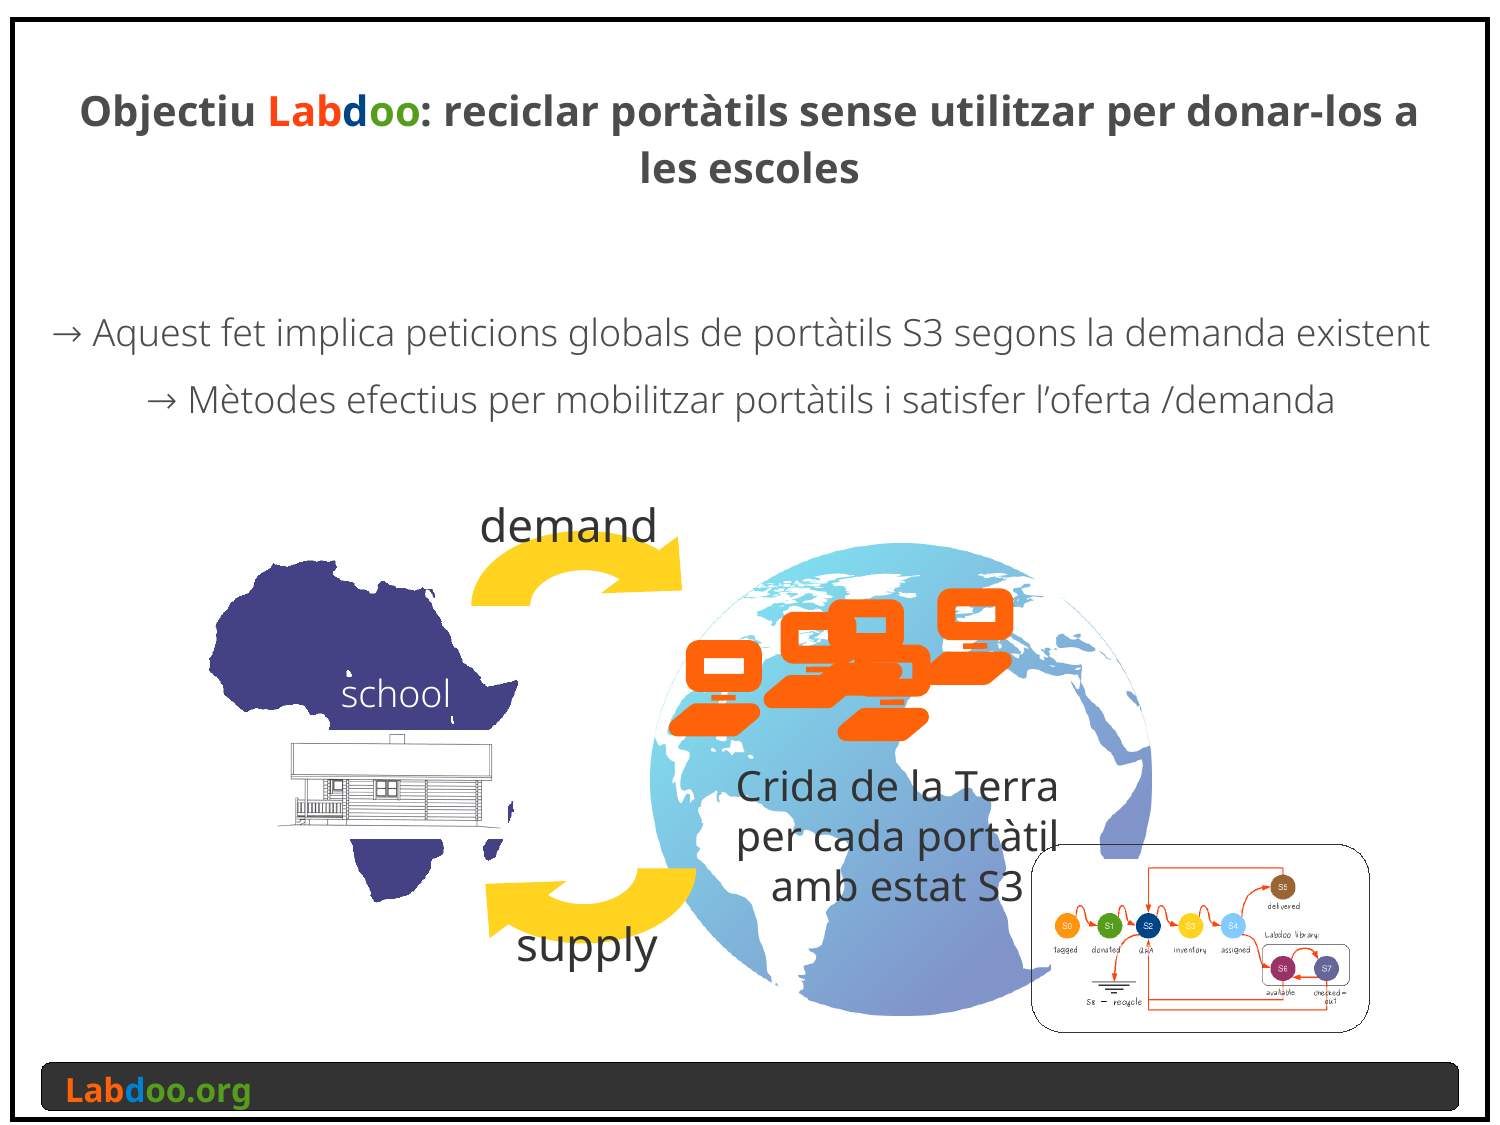

# Objectiu Labdoo: reciclar portàtils sense utilitzar per donar-los a les escoles
→ Aquest fet implica peticions globals de portàtils S3 segons la demanda existent
→ Mètodes efectius per mobilitzar portàtils i satisfer l’oferta /demanda
demand
school
Crida de la Terra per cada portàtil amb estat S3
supply